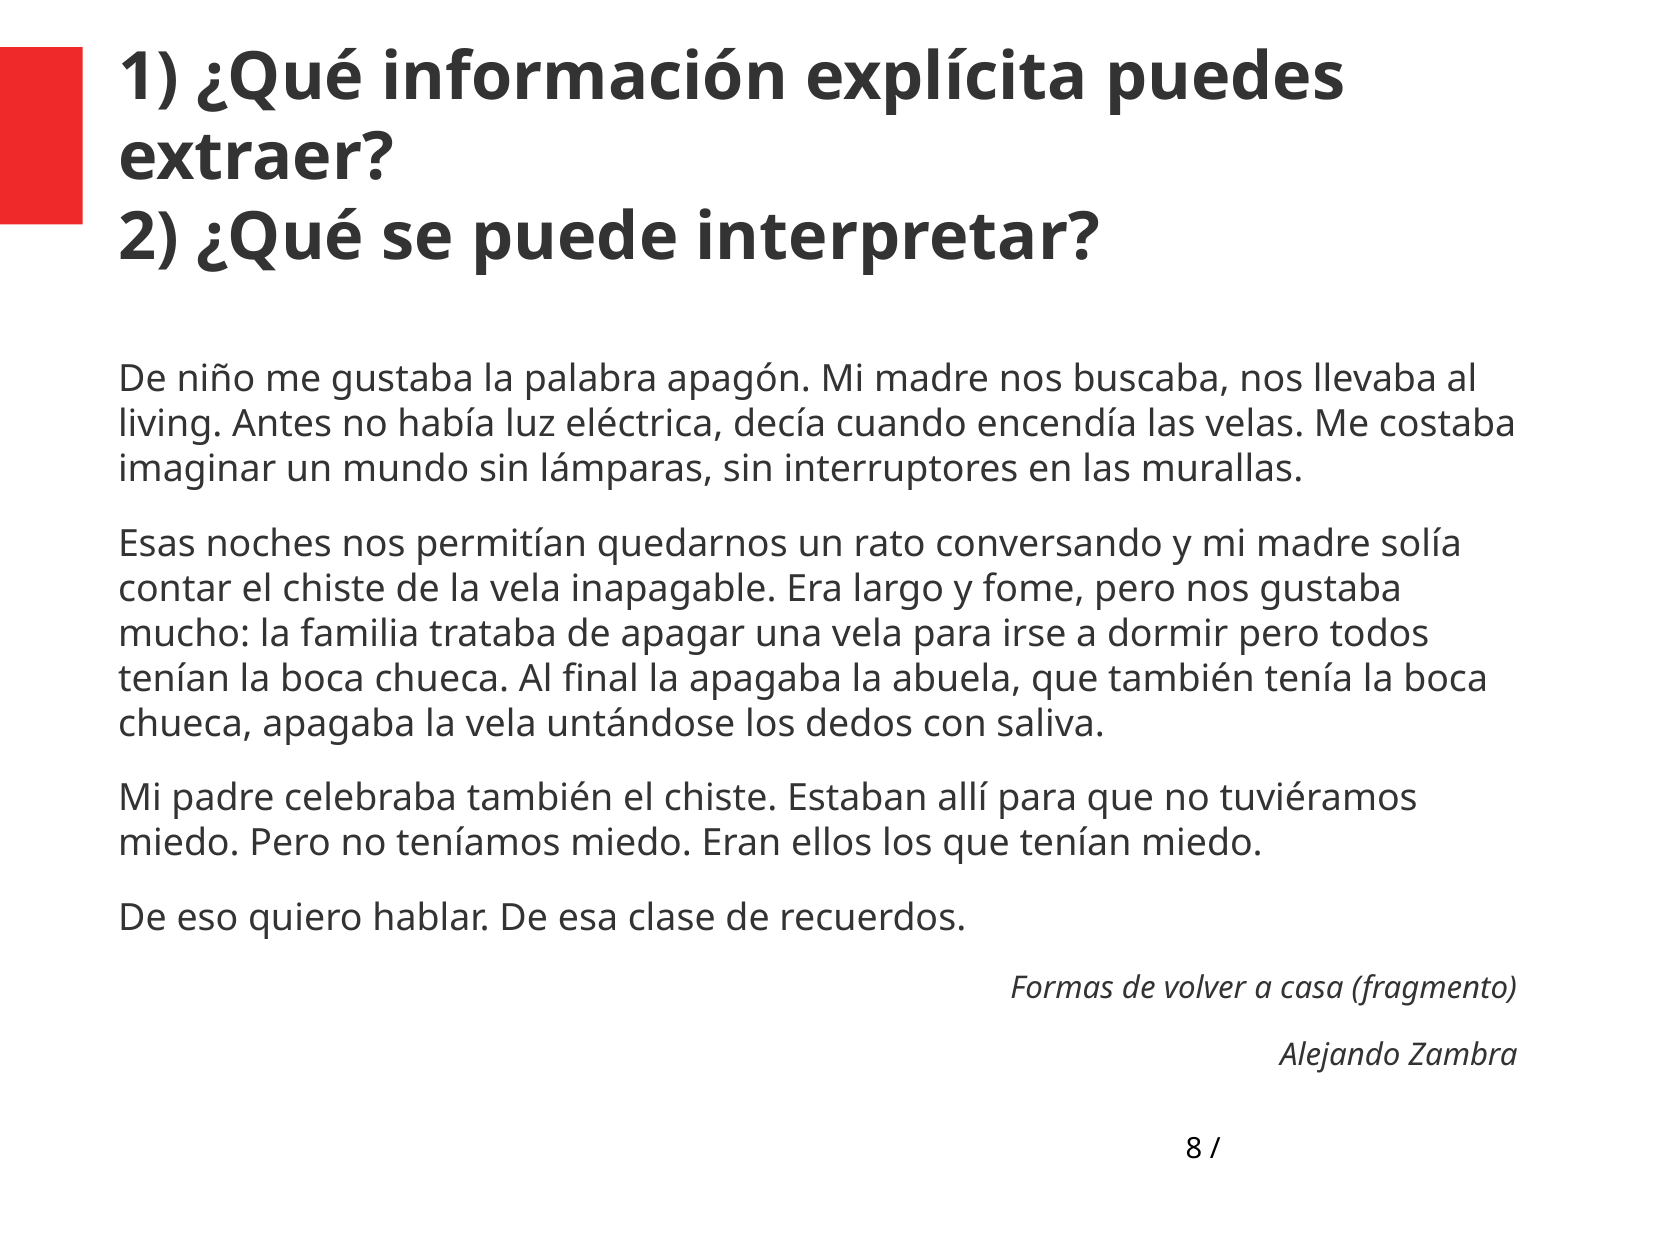

# 1) ¿Qué información explícita puedes extraer? 2) ¿Qué se puede interpretar?
De niño me gustaba la palabra apagón. Mi madre nos buscaba, nos llevaba al living. Antes no había luz eléctrica, decía cuando encendía las velas. Me costaba imaginar un mundo sin lámparas, sin interruptores en las murallas.
Esas noches nos permitían quedarnos un rato conversando y mi madre solía contar el chiste de la vela inapagable. Era largo y fome, pero nos gustaba mucho: la familia trataba de apagar una vela para irse a dormir pero todos tenían la boca chueca. Al final la apagaba la abuela, que también tenía la boca chueca, apagaba la vela untándose los dedos con saliva.
Mi padre celebraba también el chiste. Estaban allí para que no tuviéramos miedo. Pero no teníamos miedo. Eran ellos los que tenían miedo.
De eso quiero hablar. De esa clase de recuerdos.
Formas de volver a casa (fragmento)
Alejando Zambra